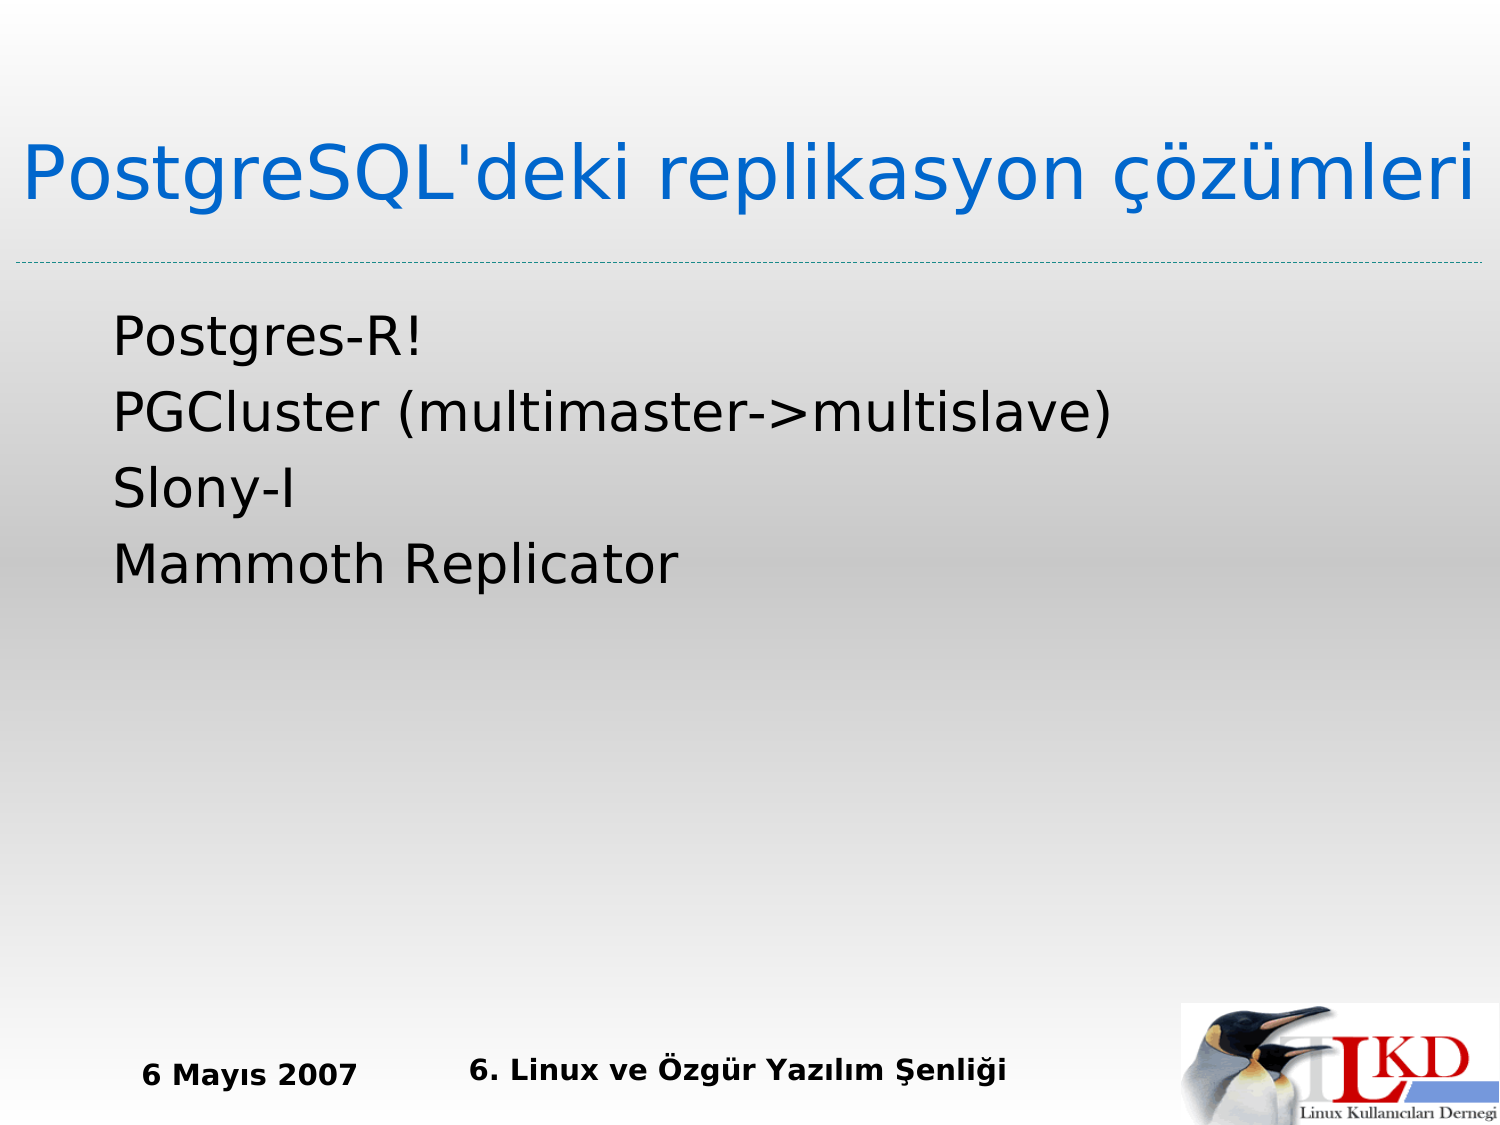

# PostgreSQL'deki replikasyon çözümleri
Postgres-R!
PGCluster (multimaster->multislave)
Slony-I
Mammoth Replicator